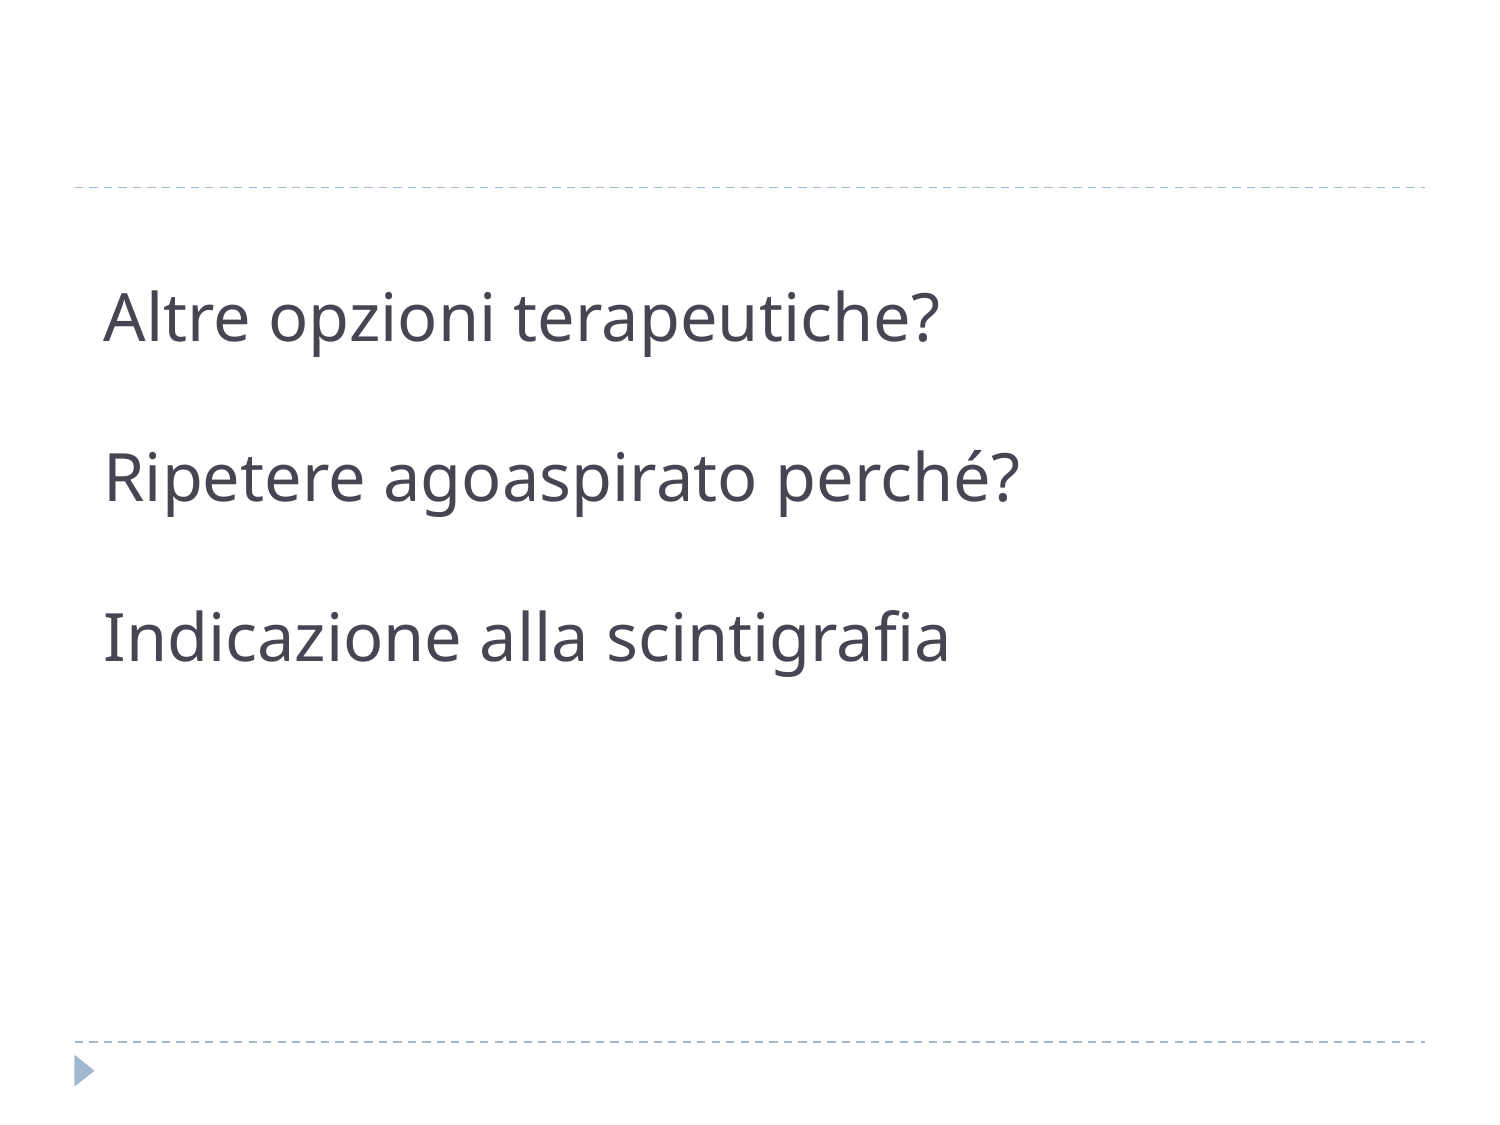

# Altre opzioni terapeutiche? Ripetere agoaspirato perché? Indicazione alla scintigrafia